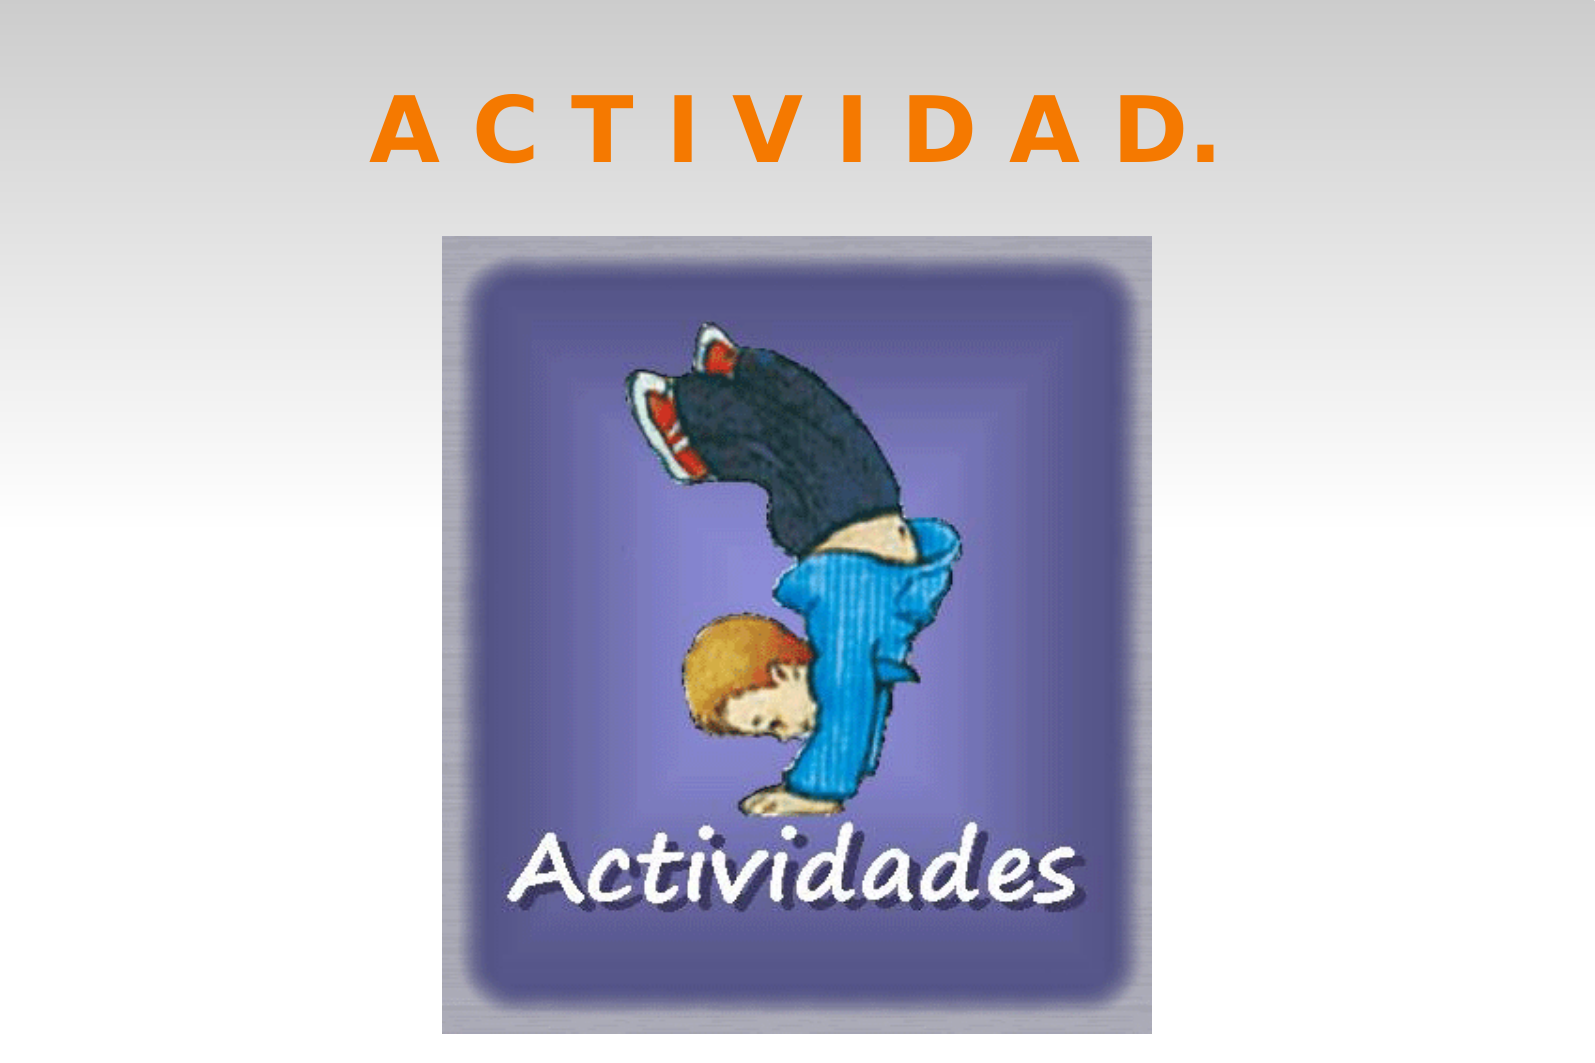

# A C T I V I D A D.